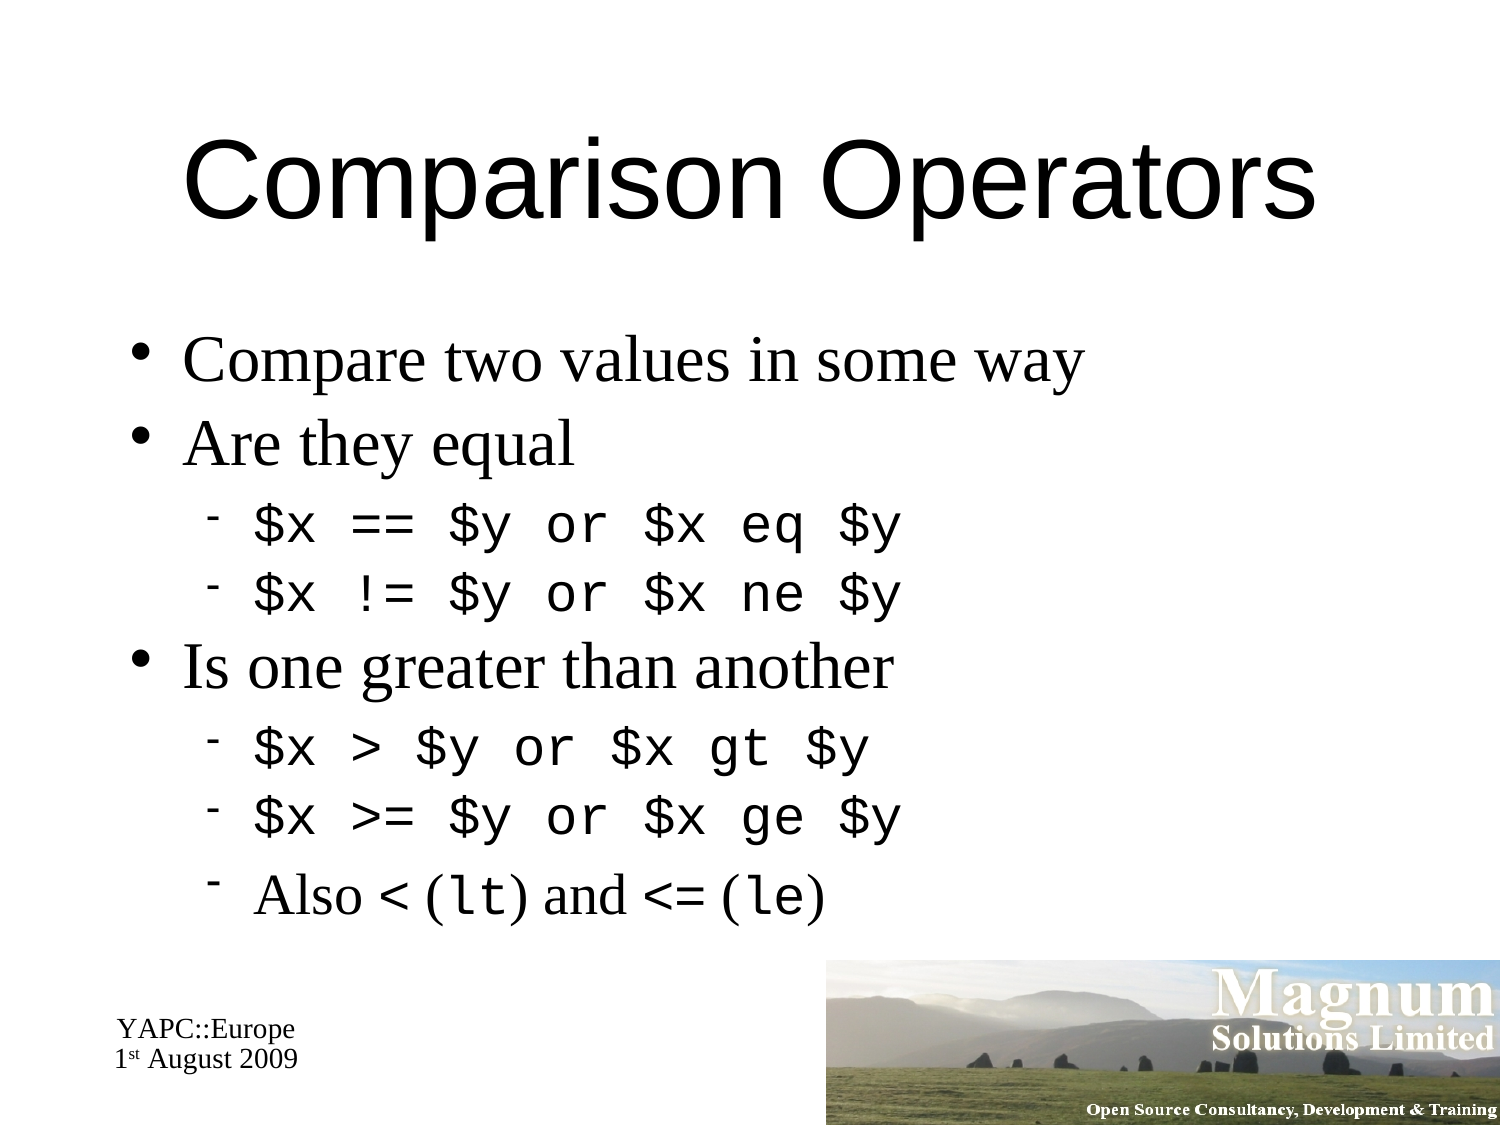

# Comparison Operators
Compare two values in some way
Are they equal
$x == $y or $x eq $y
$x != $y or $x ne $y
Is one greater than another
$x > $y or $x gt $y
$x >= $y or $x ge $y
Also < (lt) and <= (le)‏
78